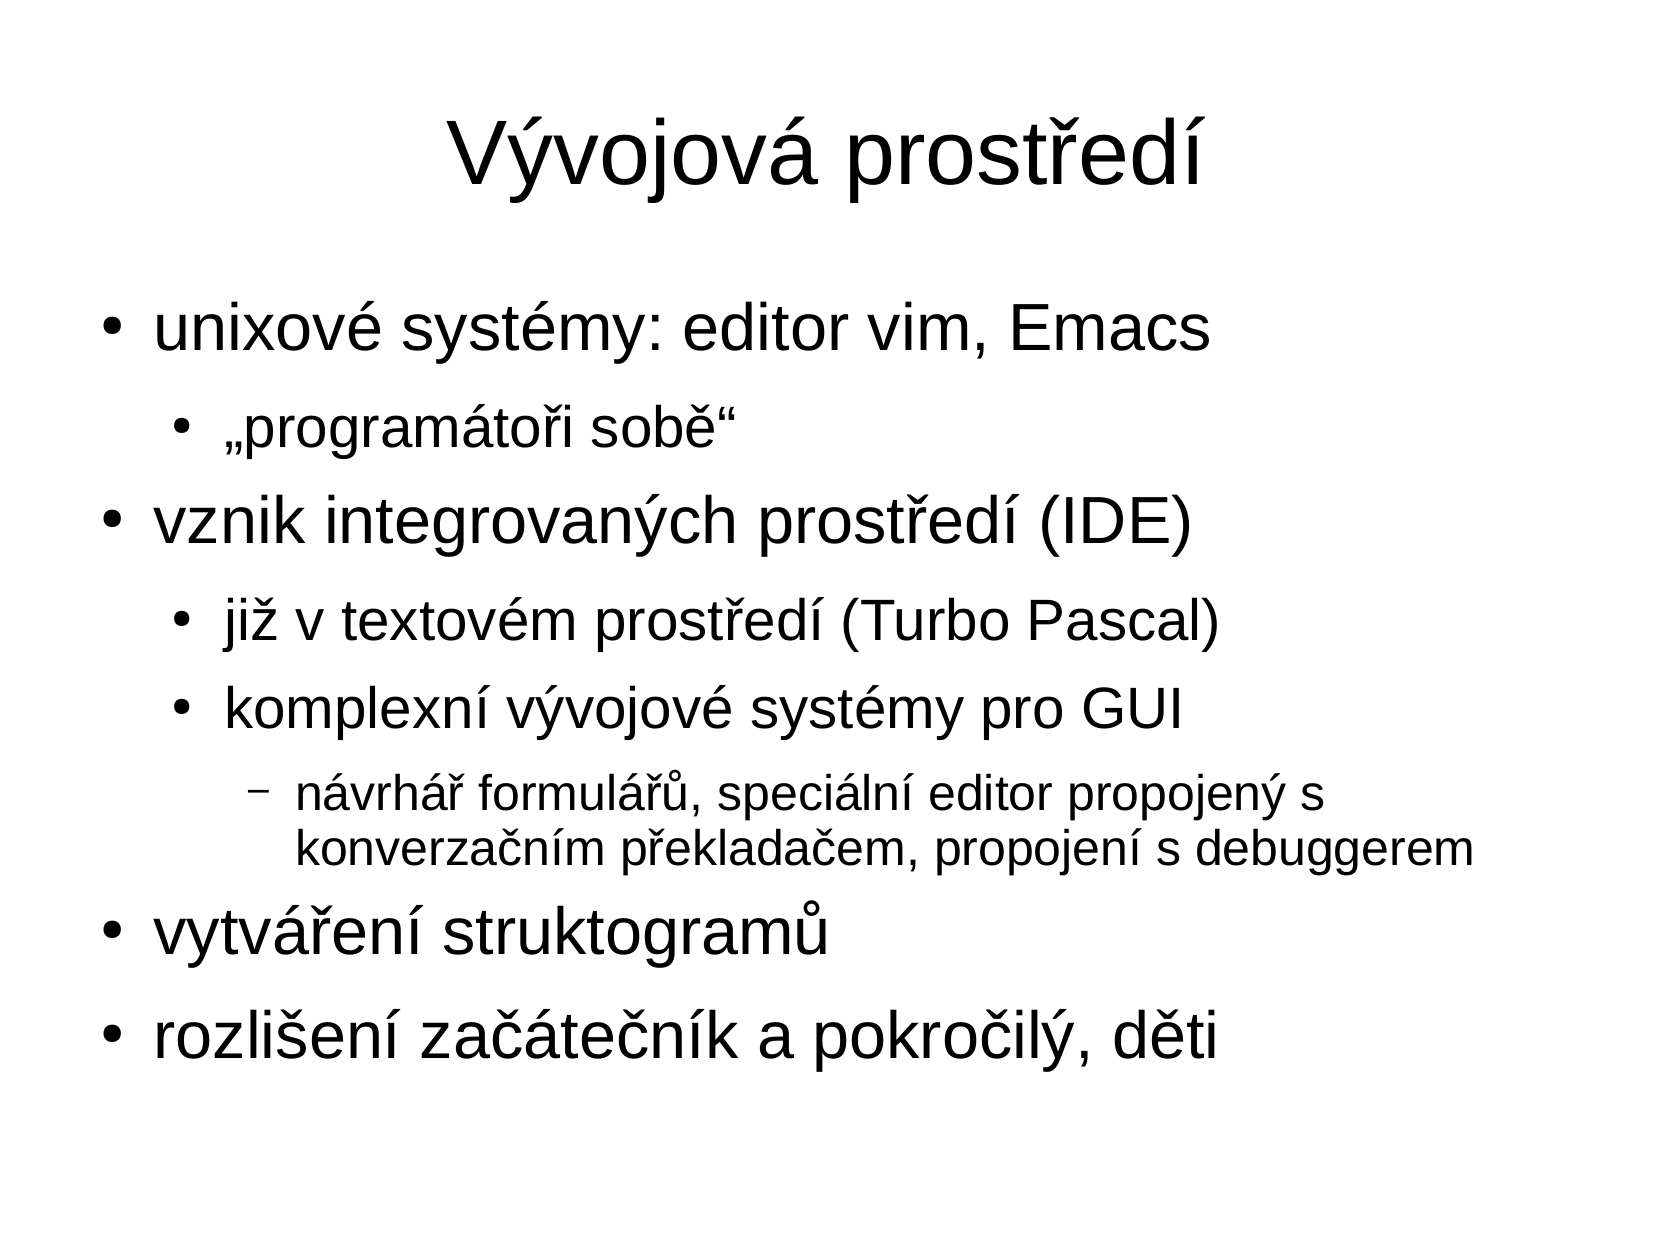

# Vývojová prostředí
unixové systémy: editor vim, Emacs
„programátoři sobě“
vznik integrovaných prostředí (IDE)
již v textovém prostředí (Turbo Pascal)
komplexní vývojové systémy pro GUI
návrhář formulářů, speciální editor propojený s konverzačním překladačem, propojení s debuggerem
vytváření struktogramů
rozlišení začátečník a pokročilý, děti